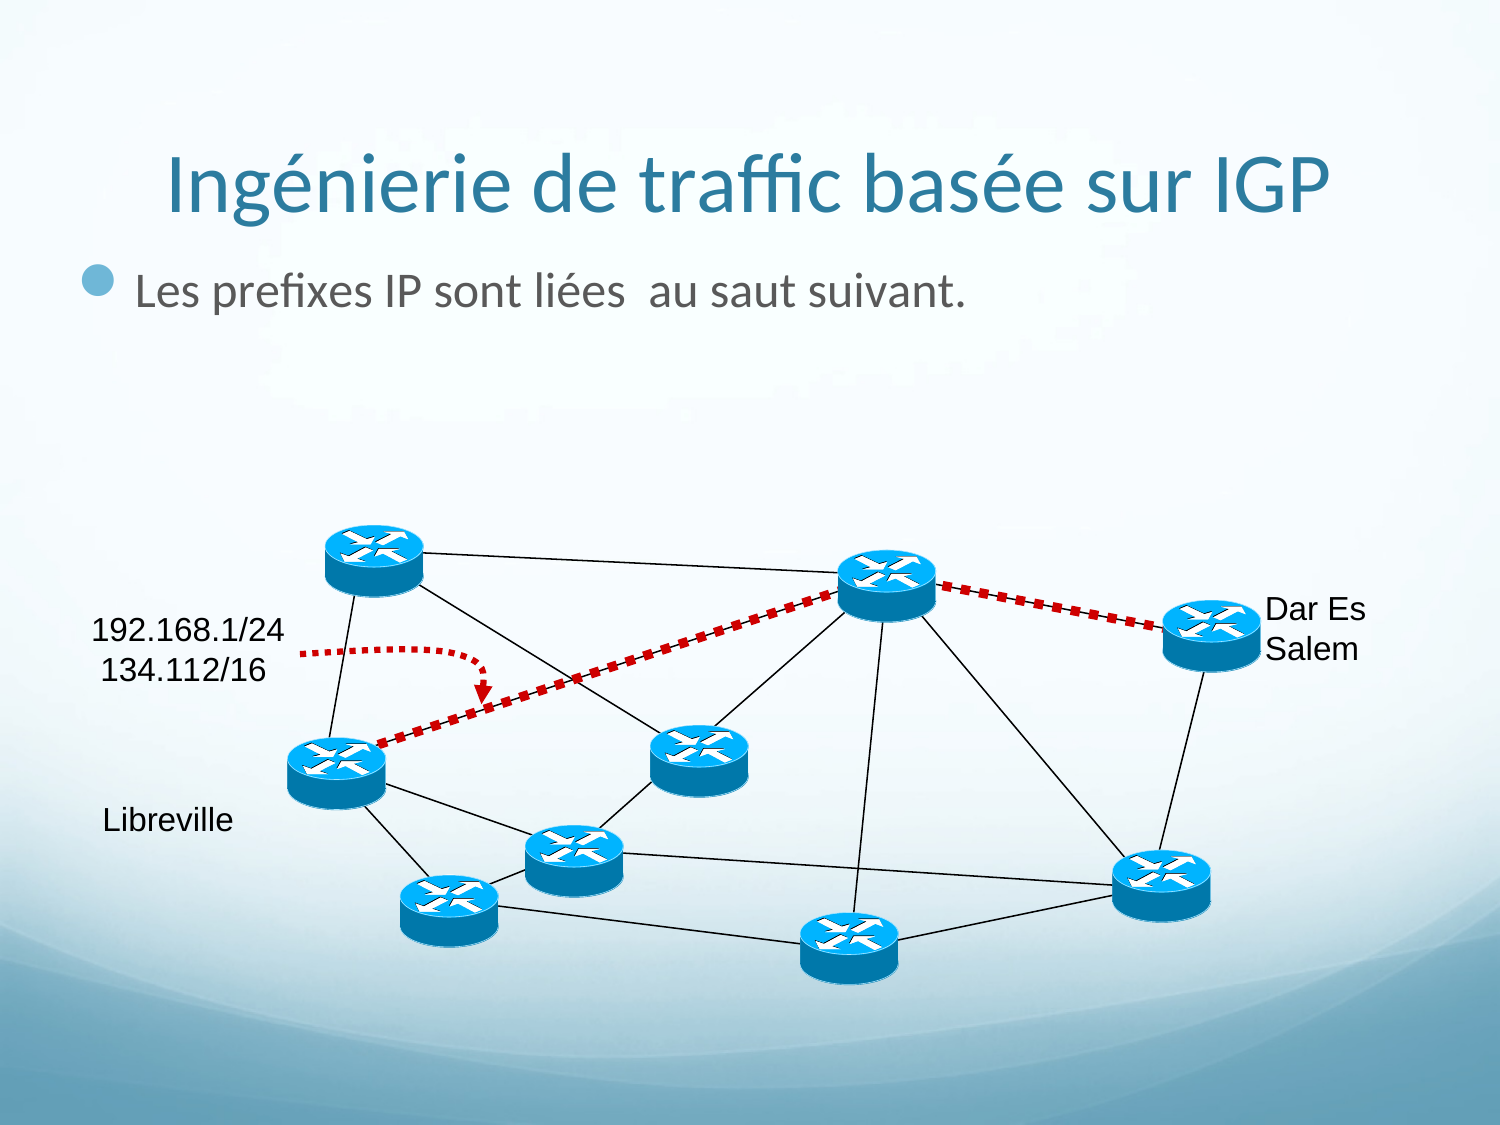

# Ingénierie de traffic basée sur IGP
Les prefixes IP sont liées au saut suivant.
Dar Es Salem
 192.168.1/24
 134.112/16
Libreville